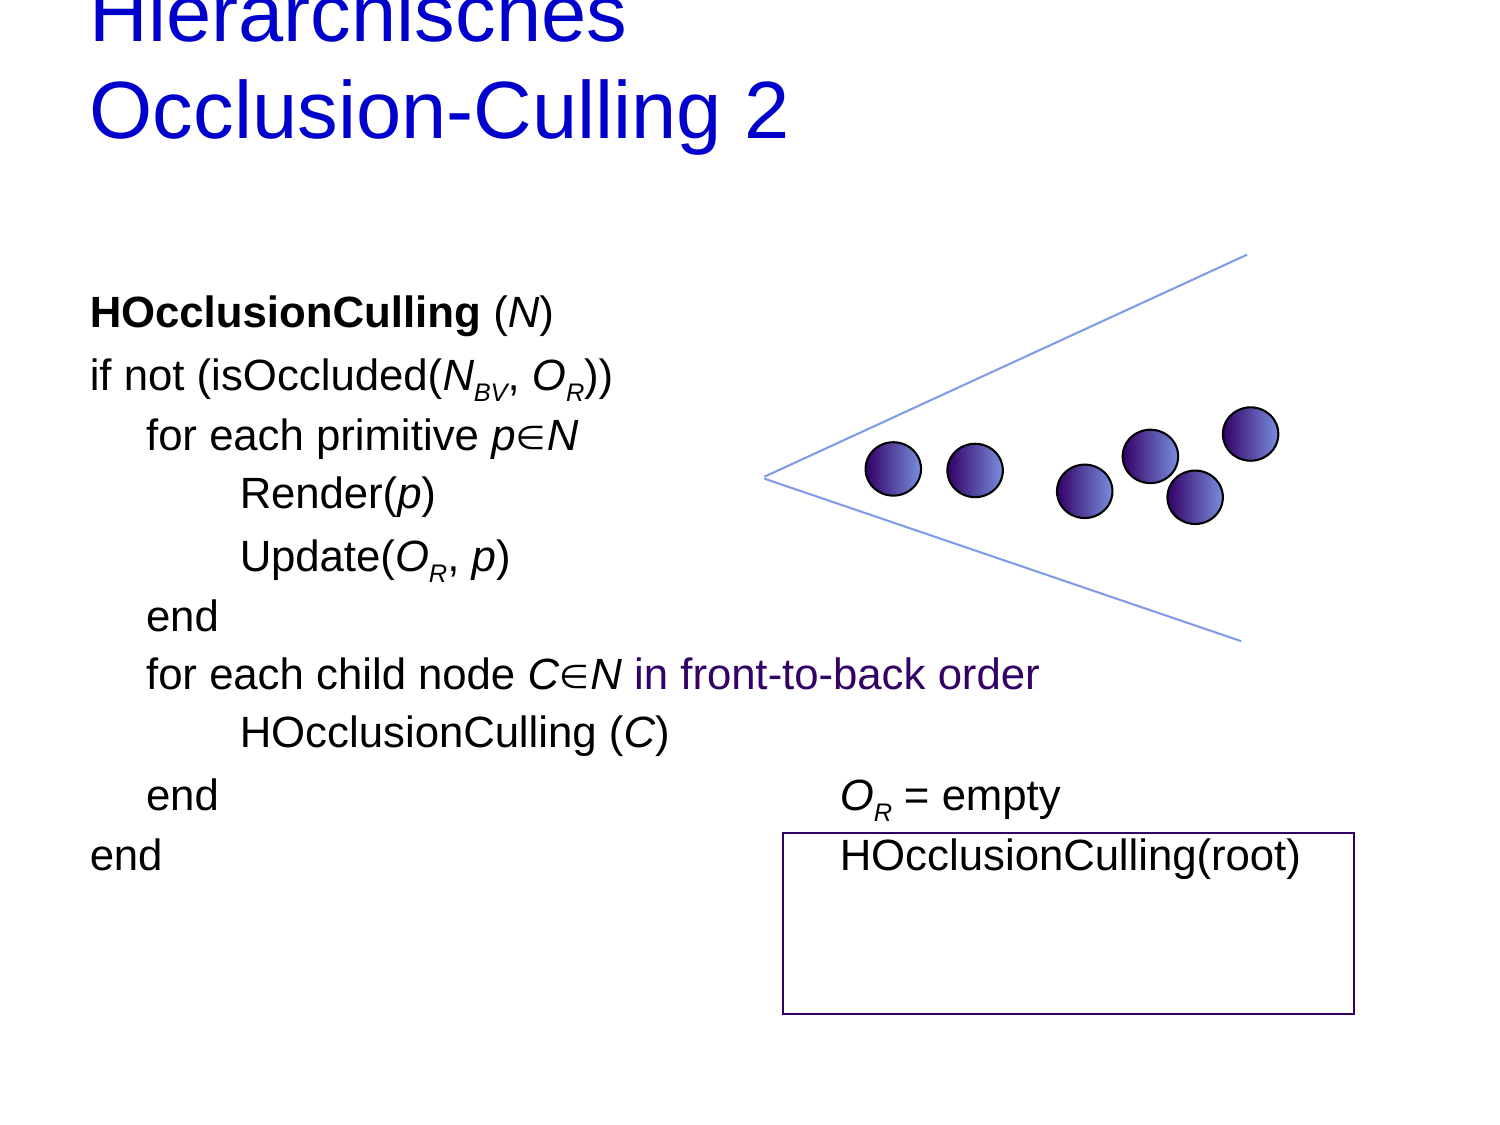

# Hierarchisches Occlusion-Culling 2
HOcclusionCulling (N)
if not (isOccluded(NBV, OR))
	for each primitive pN
		Render(p)
		Update(OR, p)
	end
	for each child node CN in front-to-back order
		HOcclusionCulling (C)
	end					OR = empty
end					HOcclusionCulling(root)